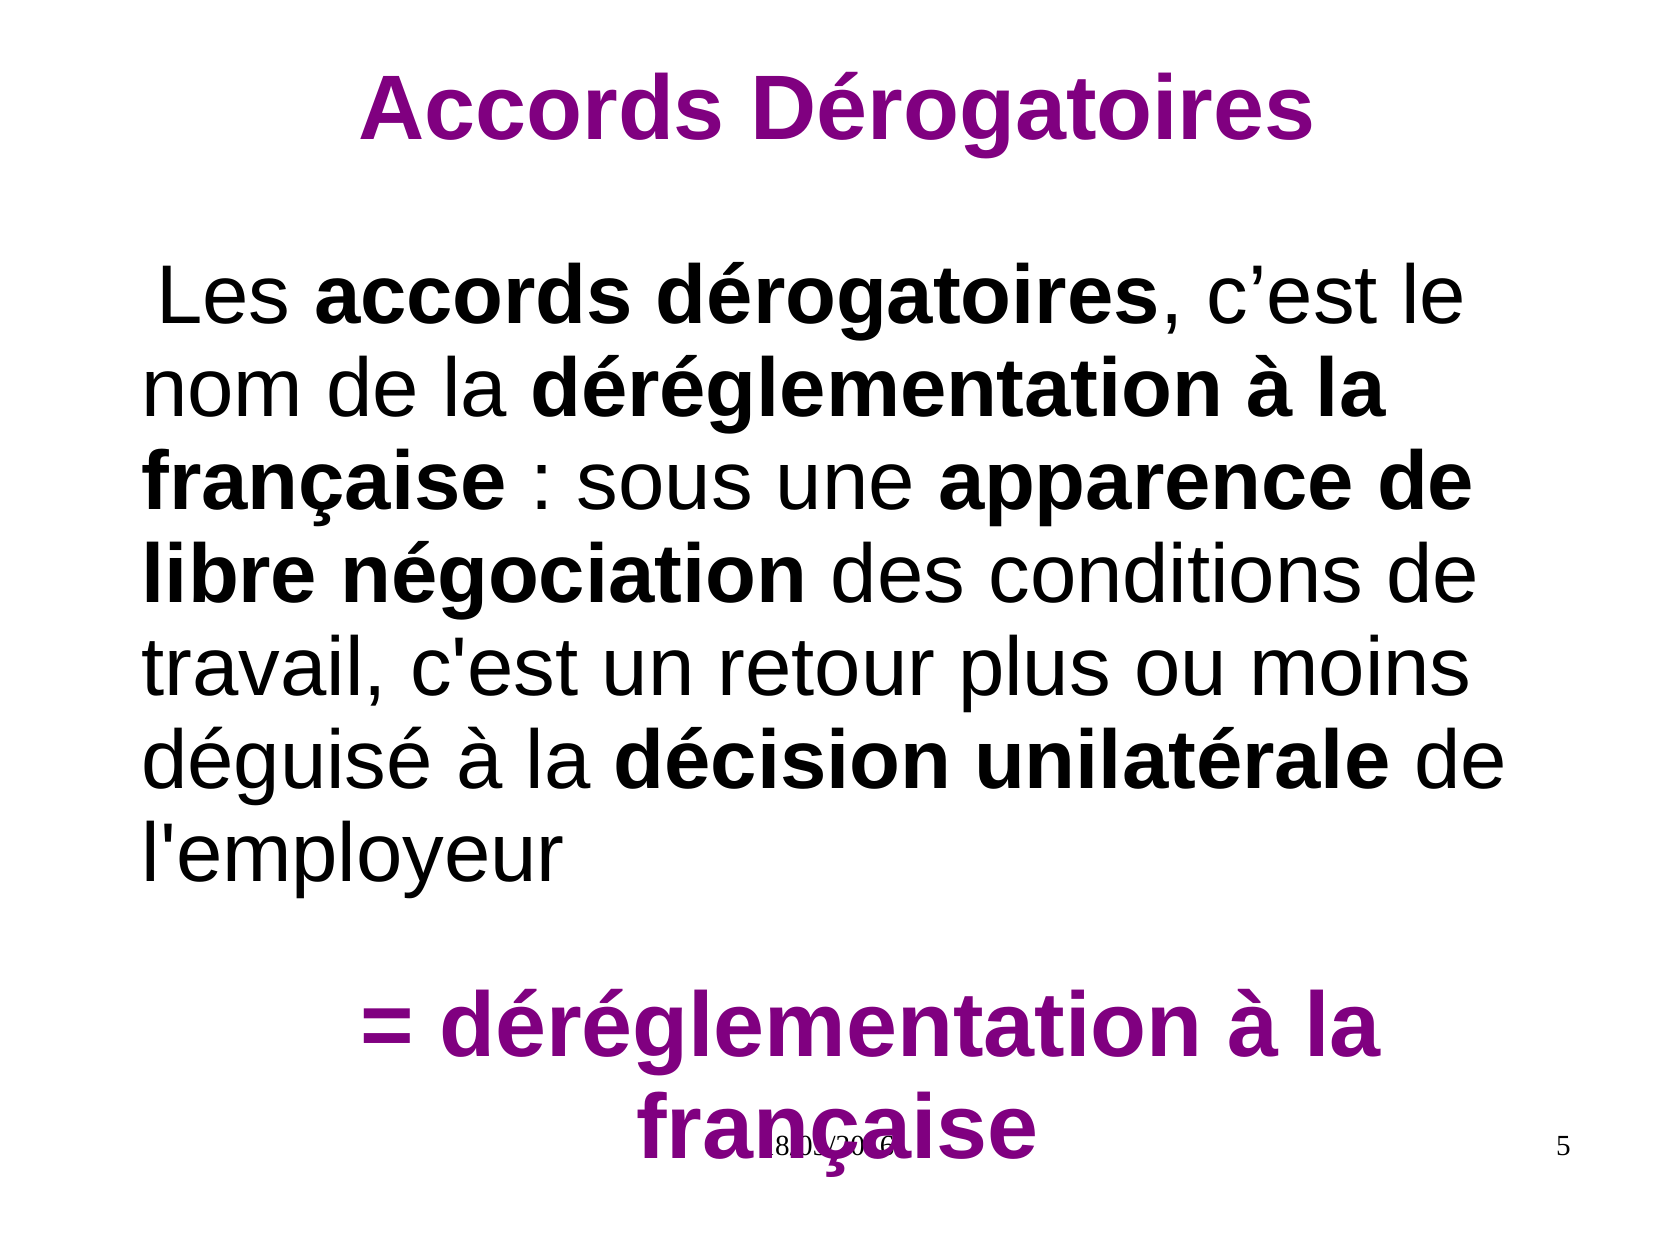

Accords Dérogatoires
# Les accords dérogatoires, c’est le nom de la déréglementation à la française : sous une apparence de libre négociation des conditions de travail, c'est un retour plus ou moins déguisé à la décision unilatérale de l'employeur
 = déréglementation à la française
18/03/2016
5